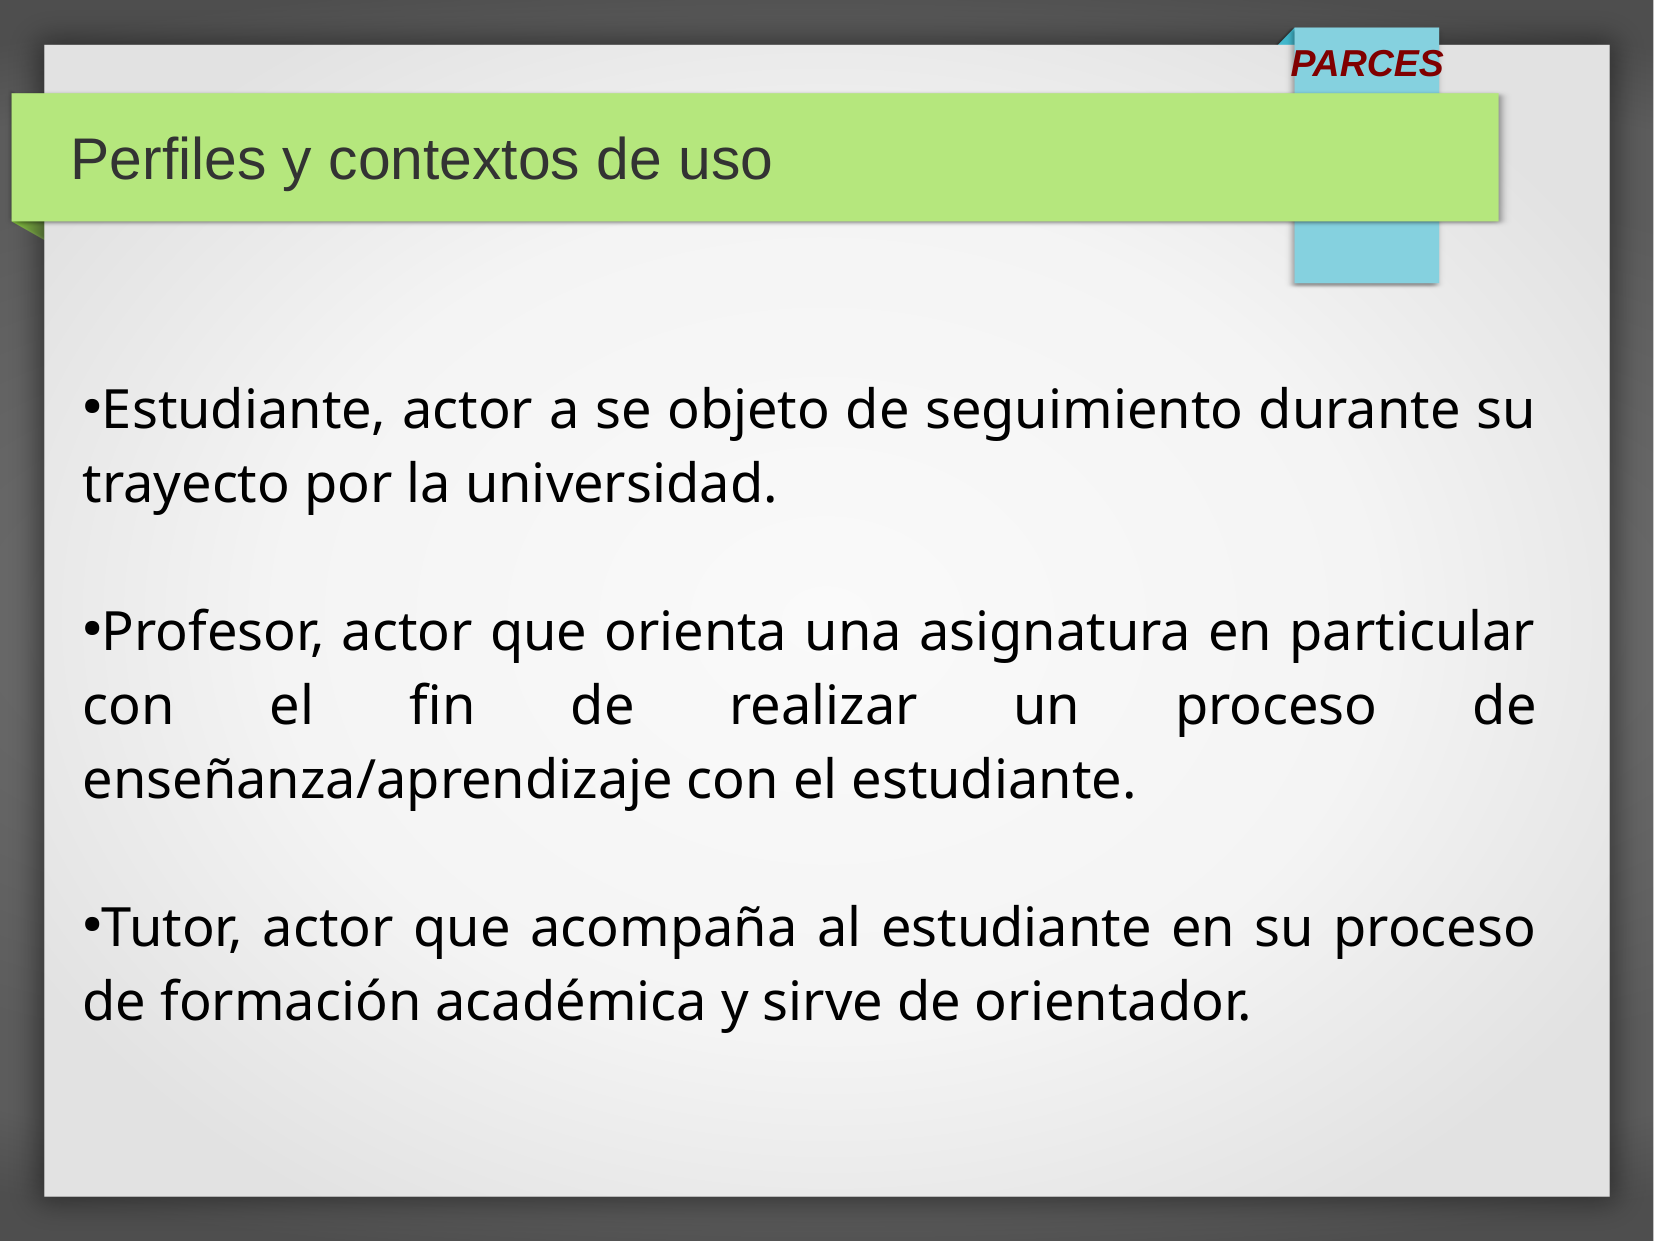

PARCES
# Perfiles y contextos de uso
Estudiante, actor a se objeto de seguimiento durante su trayecto por la universidad.
Profesor, actor que orienta una asignatura en particular con el fin de realizar un proceso de enseñanza/aprendizaje con el estudiante.
Tutor, actor que acompaña al estudiante en su proceso de formación académica y sirve de orientador.